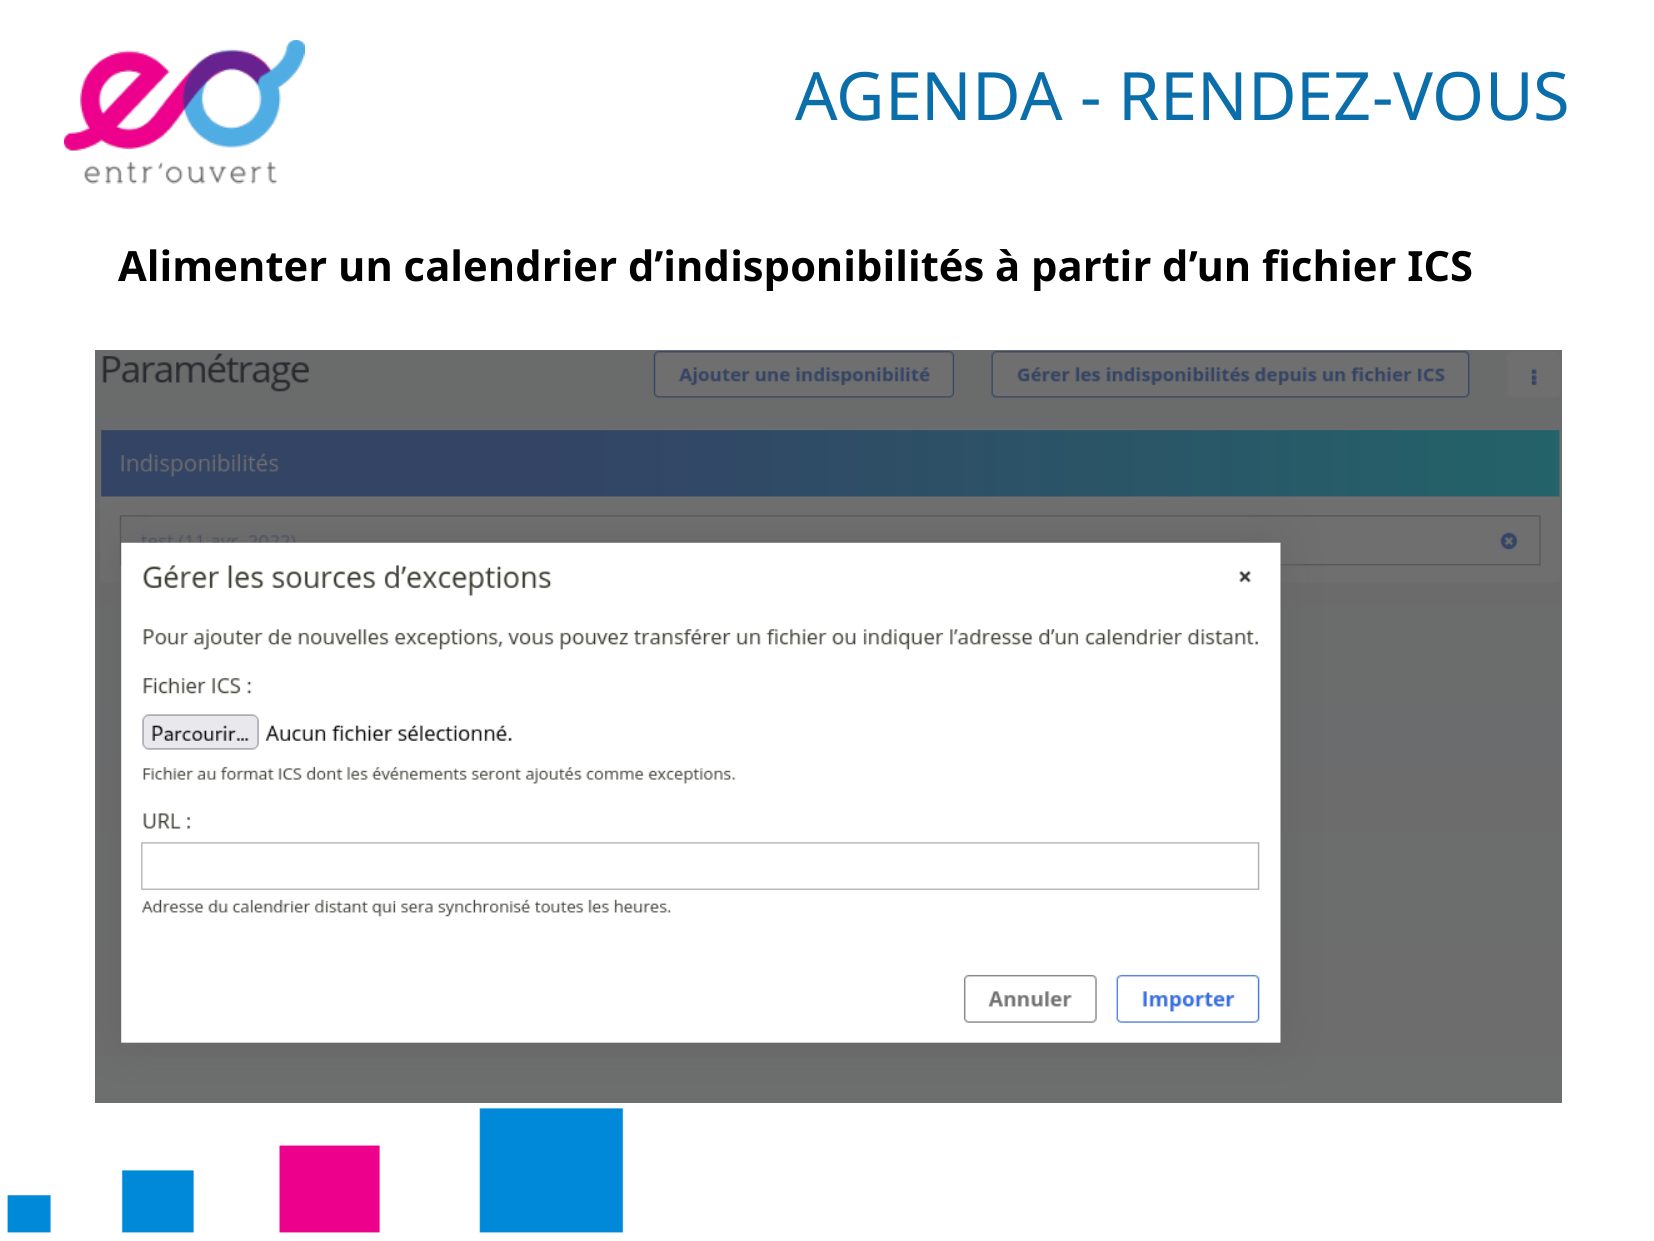

# AGENDA - Rendez-vous
Alimenter un calendrier d’indisponibilités à partir d’un fichier ICS